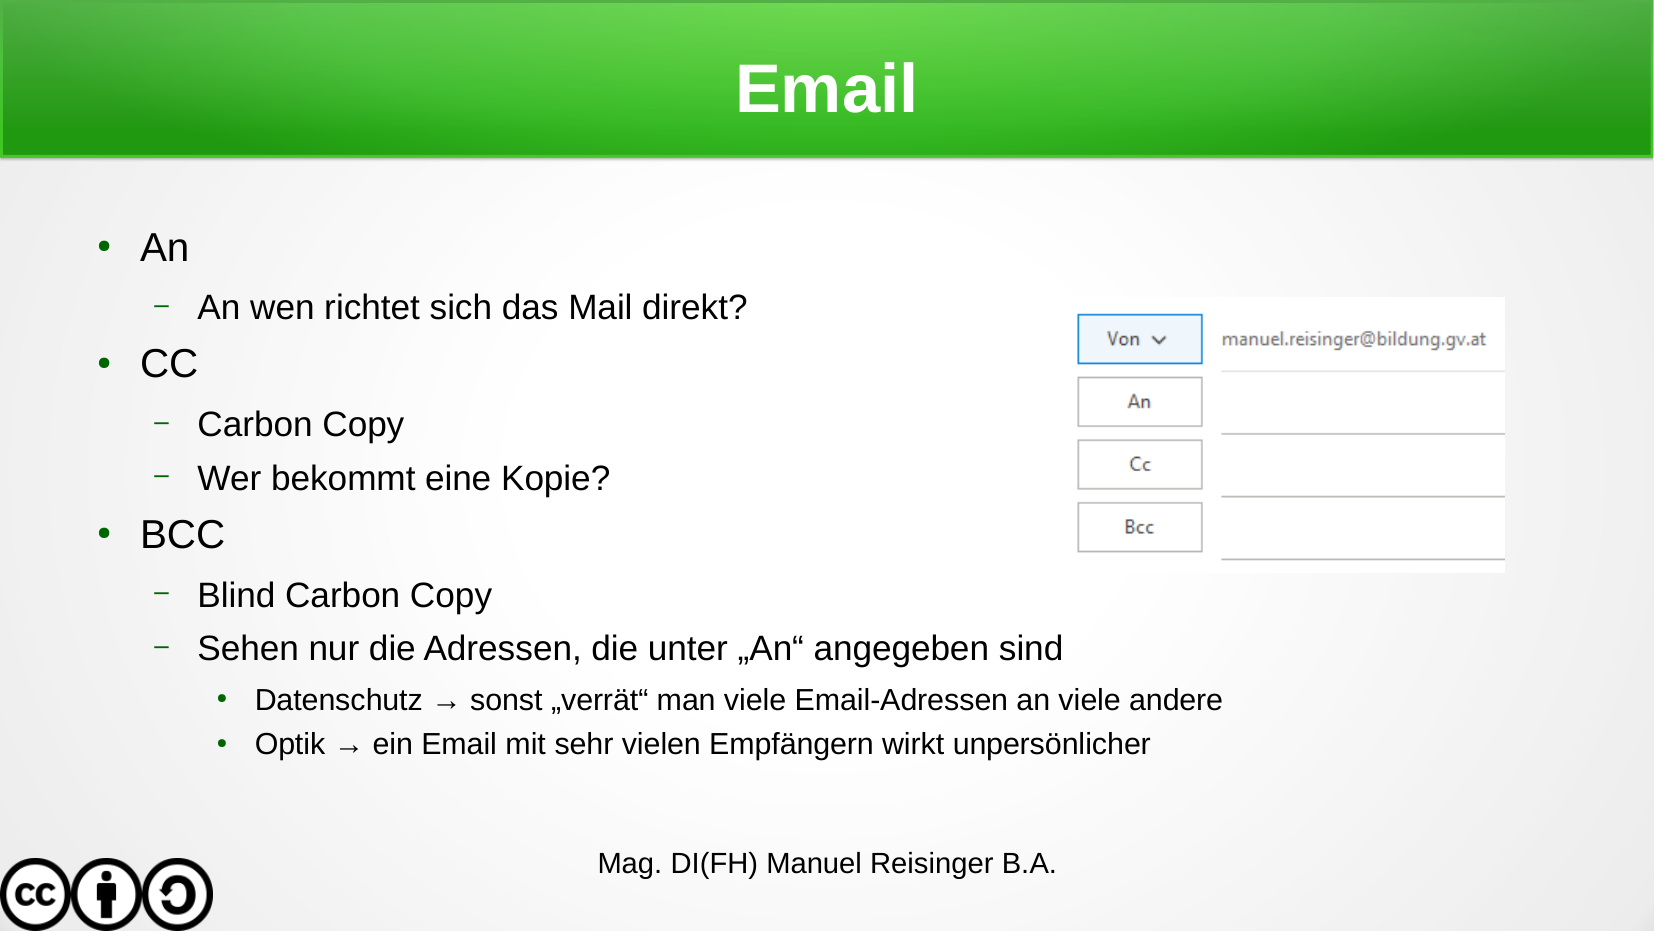

# Email
An
An wen richtet sich das Mail direkt?
CC
Carbon Copy
Wer bekommt eine Kopie?
BCC
Blind Carbon Copy
Sehen nur die Adressen, die unter „An“ angegeben sind
Datenschutz → sonst „verrät“ man viele Email-Adressen an viele andere
Optik → ein Email mit sehr vielen Empfängern wirkt unpersönlicher